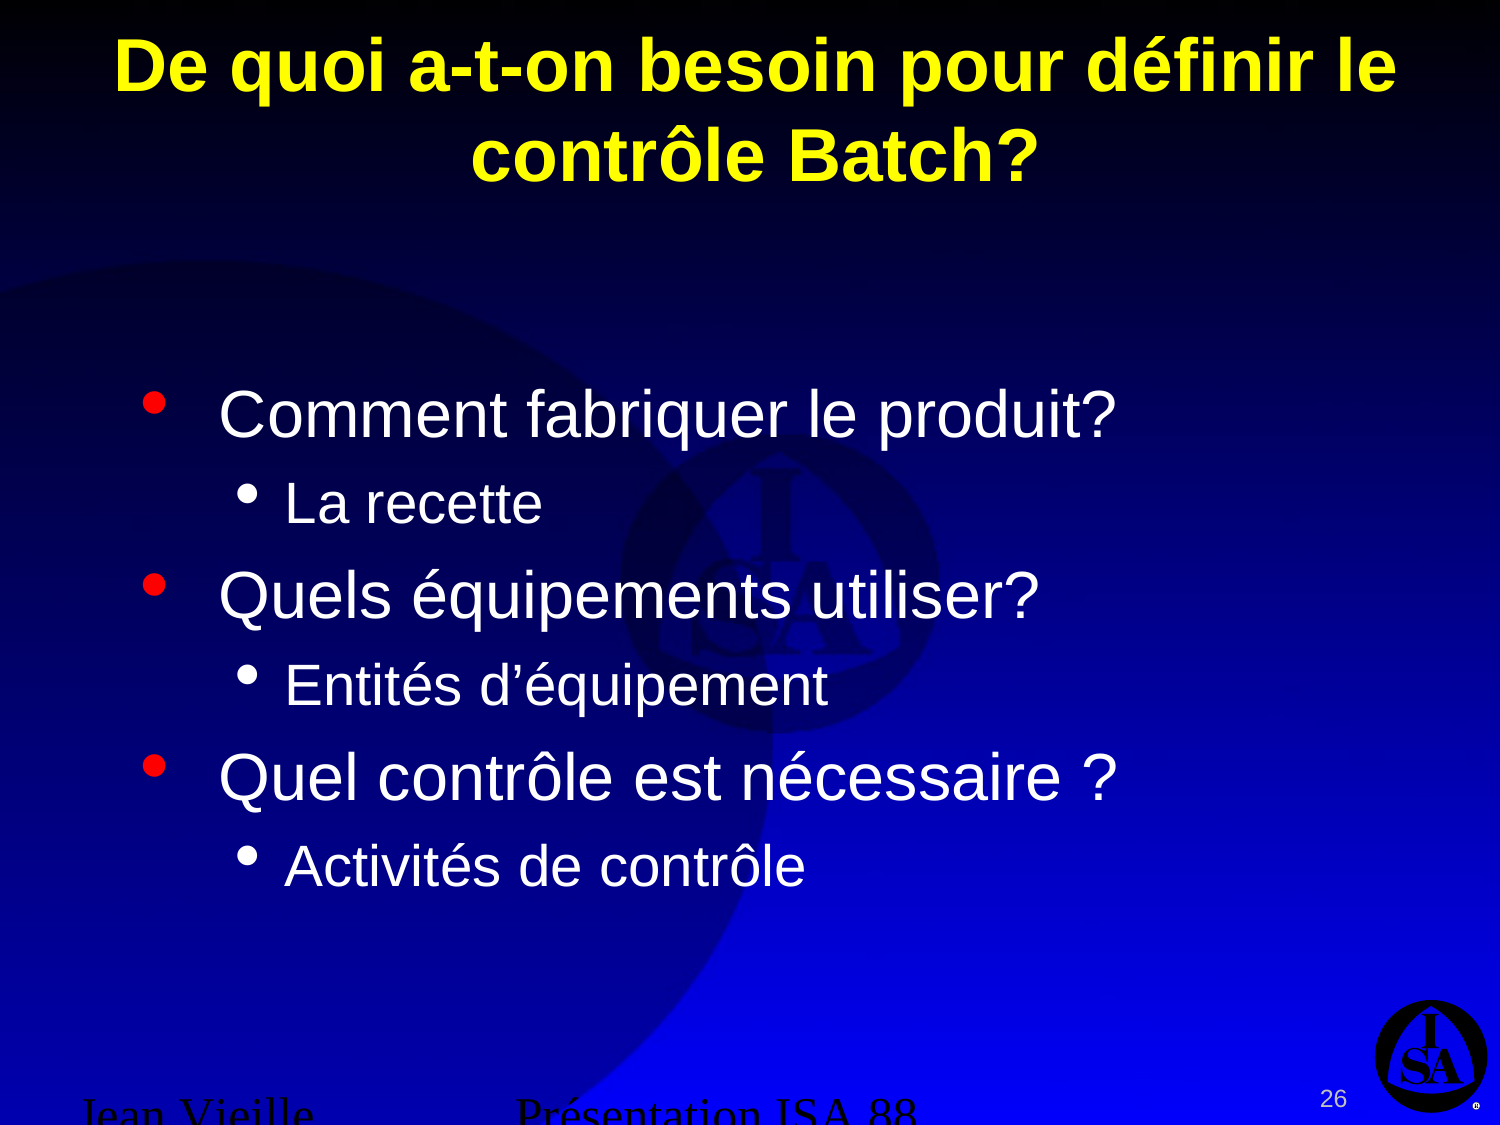

# De quoi a-t-on besoin pour définir le contrôle Batch?
Comment fabriquer le produit?
La recette
Quels équipements utiliser?
Entités d’équipement
Quel contrôle est nécessaire ?
Activités de contrôle